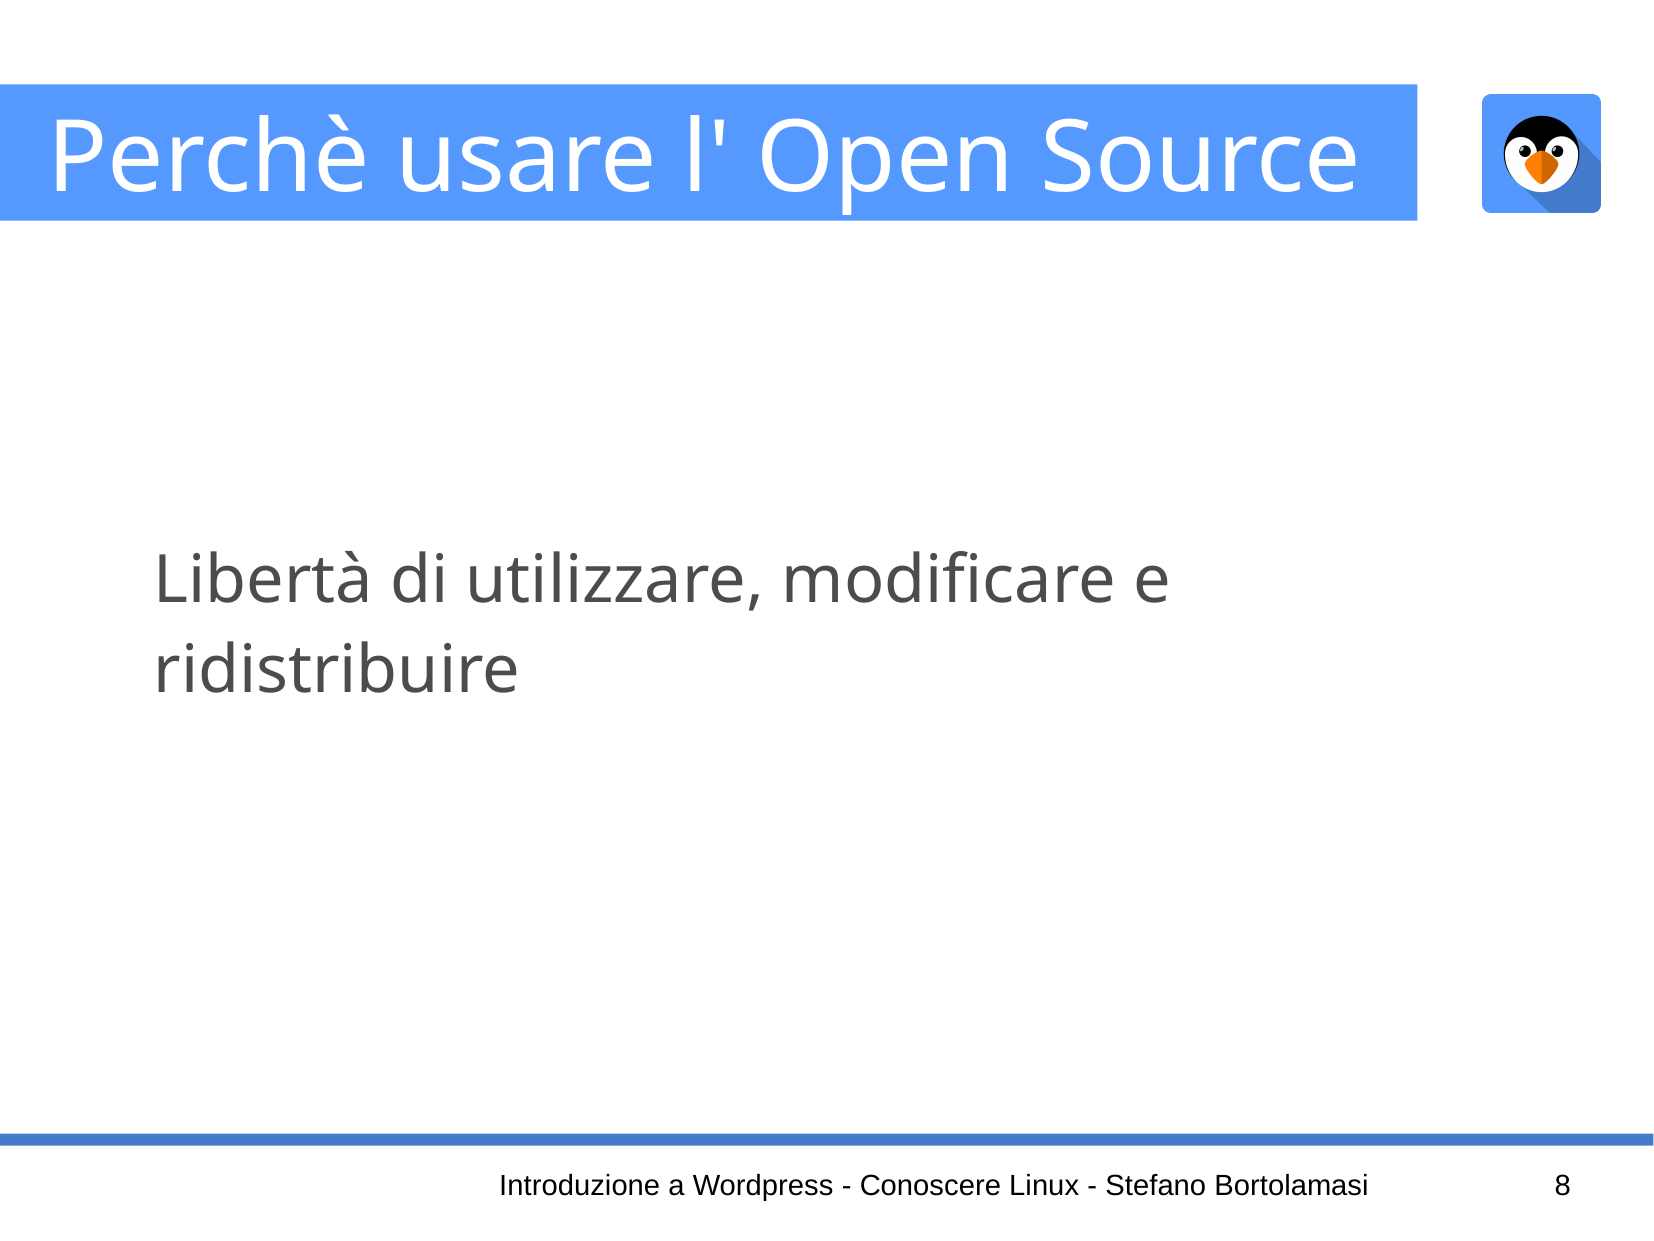

# Perchè usare l' Open Source
Libertà di utilizzare, modificare e ridistribuire
Introduzione a Wordpress - Conoscere Linux - Stefano Bortolamasi
8